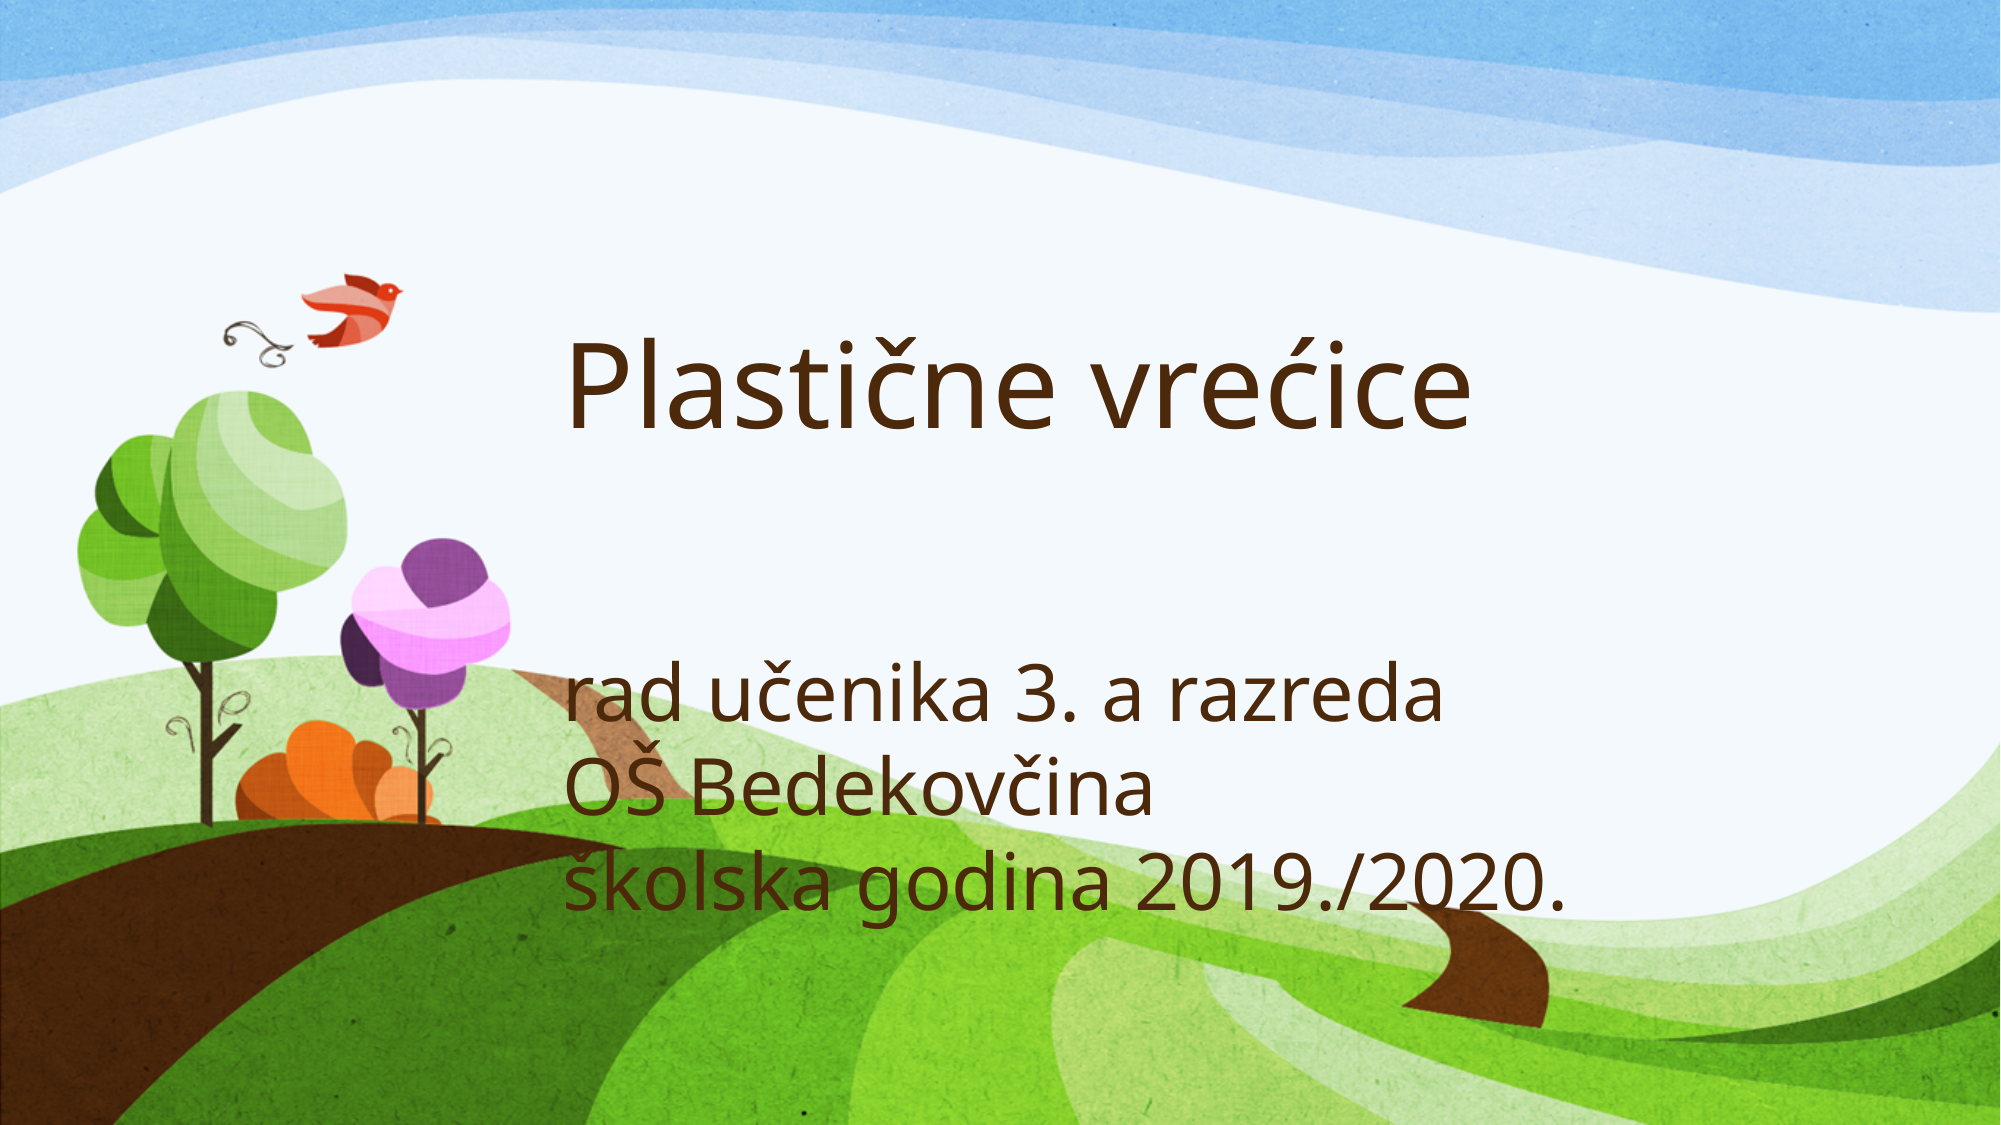

# Plastične vrećice rad učenika 3. a razreda OŠ Bedekovčina školska godina 2019./2020.